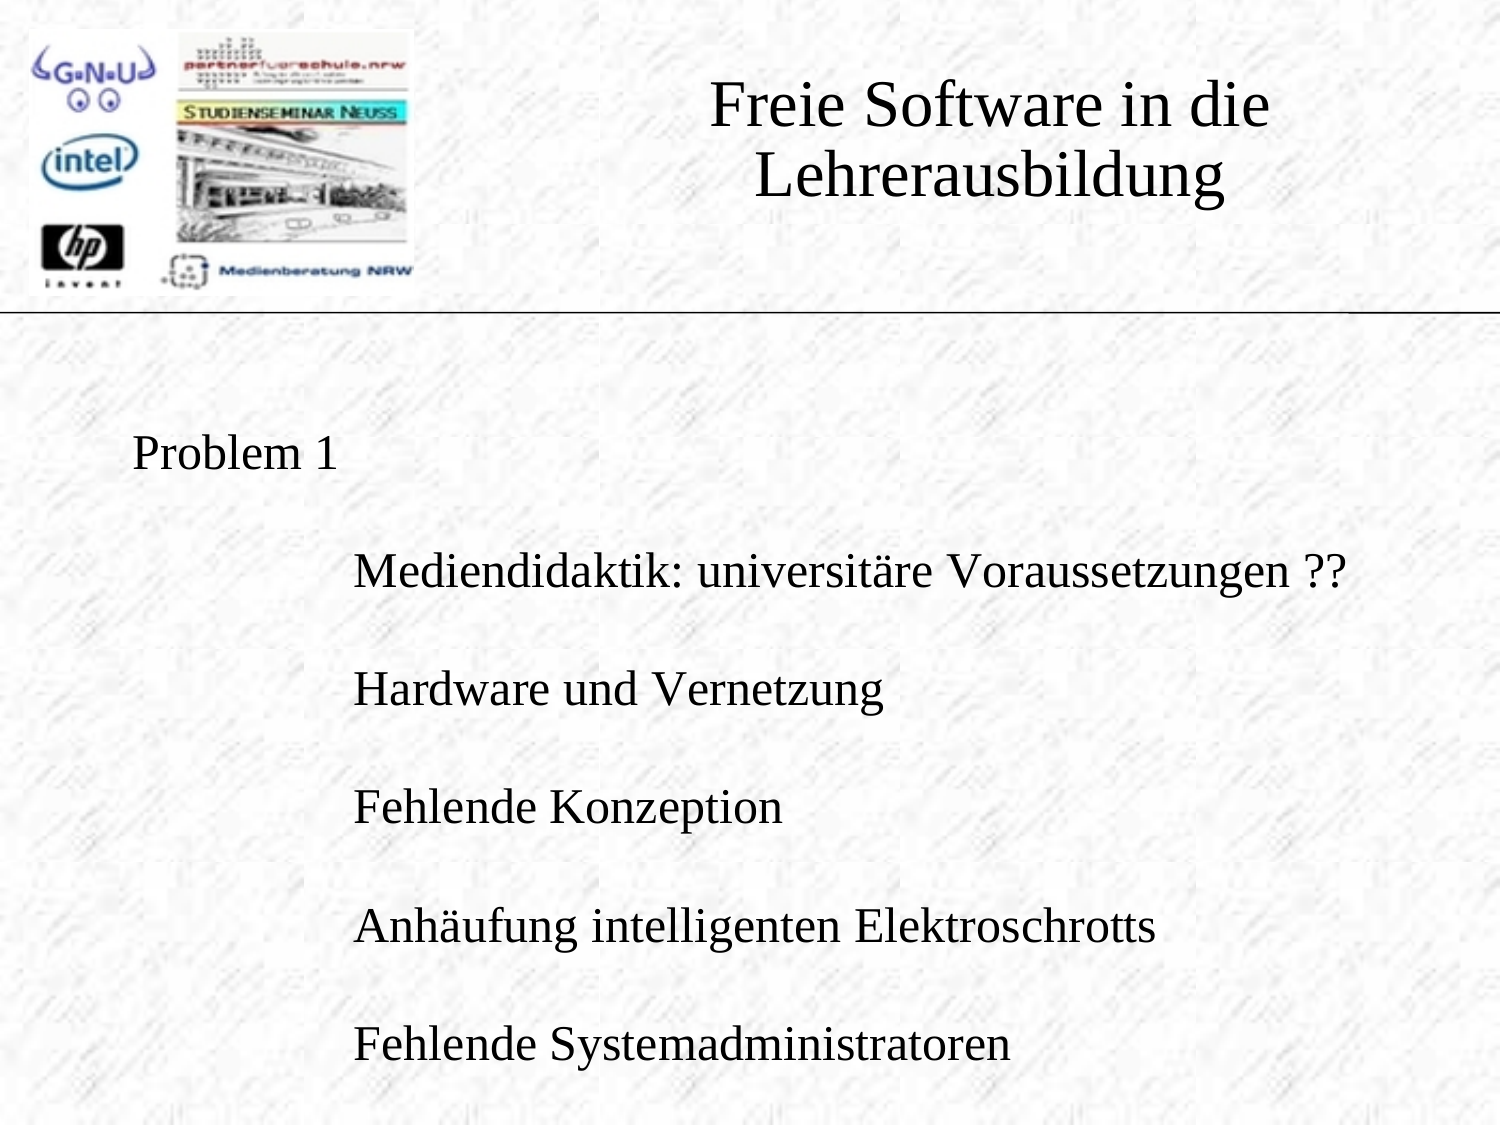

Freie Software in die Lehrerausbildung
Problem 1
			Mediendidaktik: universitäre Voraussetzungen ??
			Hardware und Vernetzung
			Fehlende Konzeption
			Anhäufung intelligenten Elektroschrotts
			Fehlende Systemadministratoren